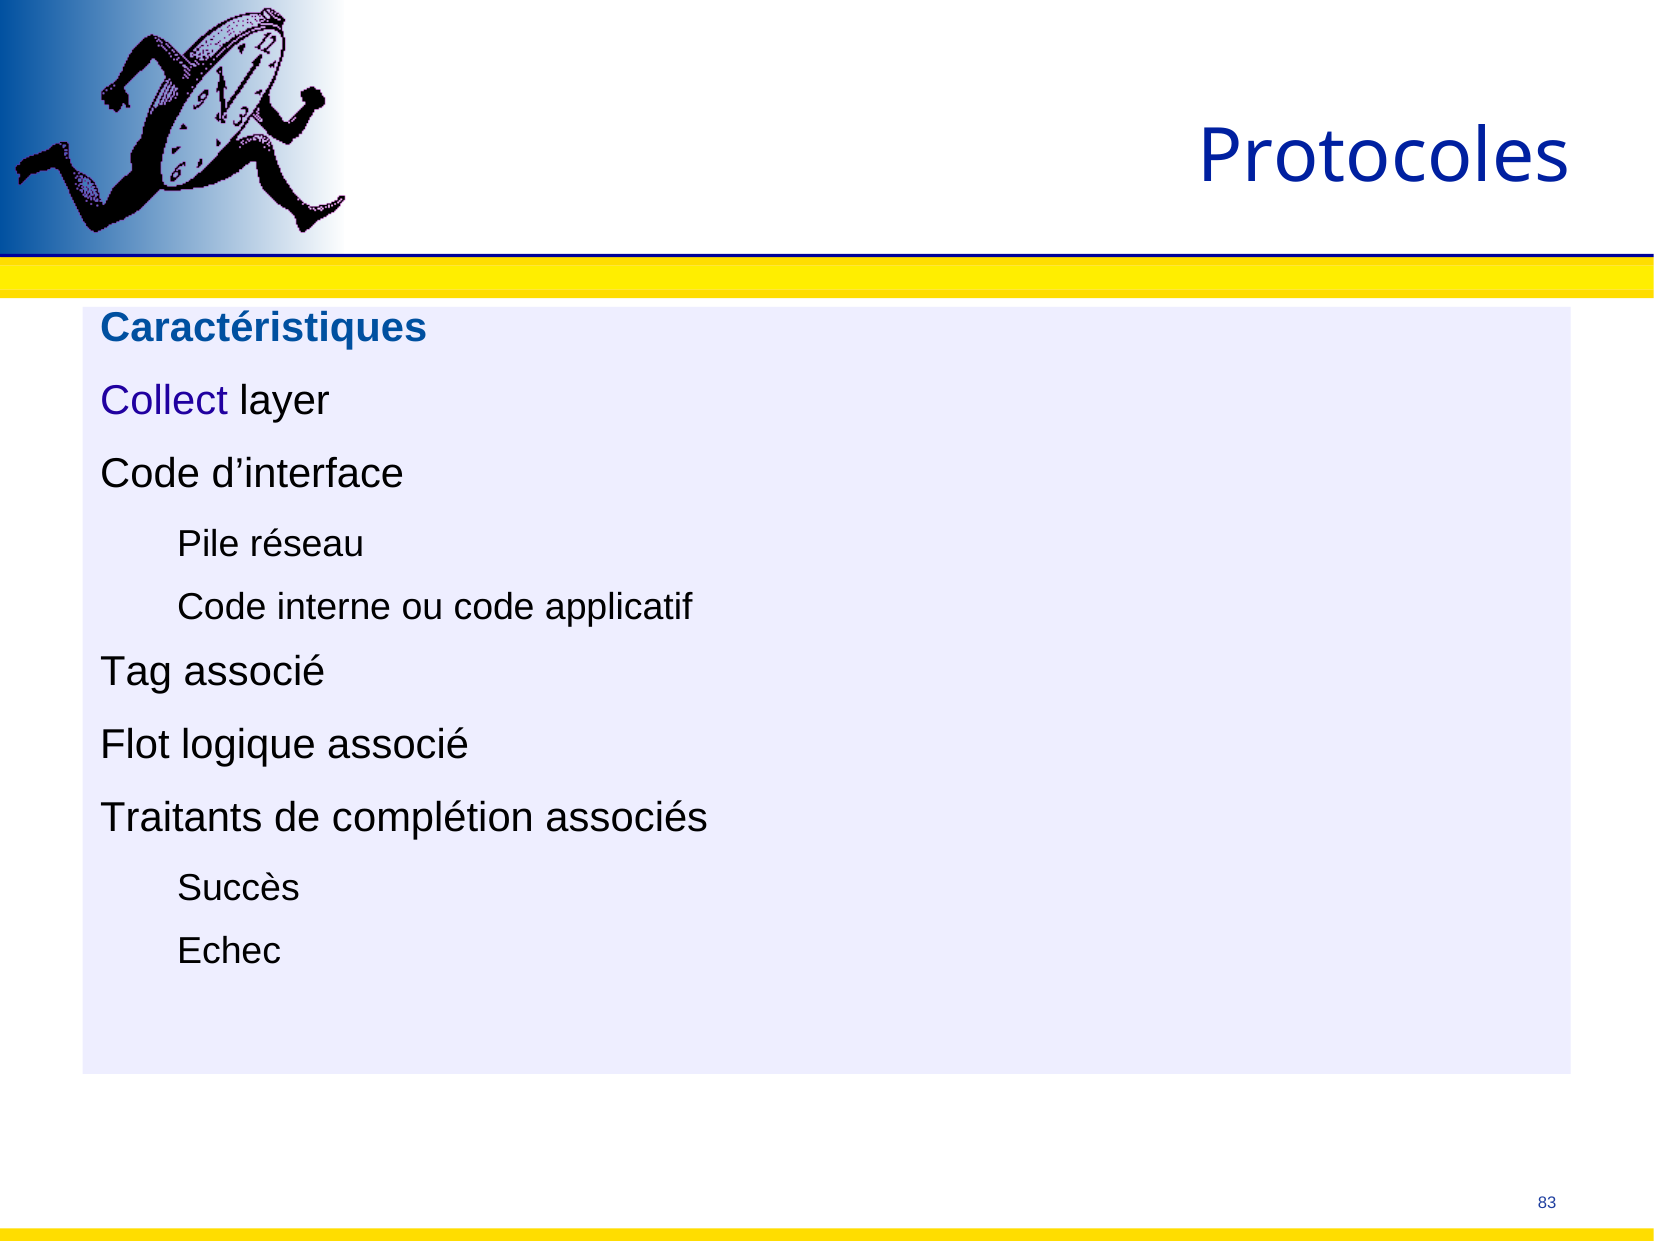

# Protocoles
Caractéristiques
Collect layer
Code d’interface
Pile réseau
Code interne ou code applicatif
Tag associé
Flot logique associé
Traitants de complétion associés
Succès
Echec